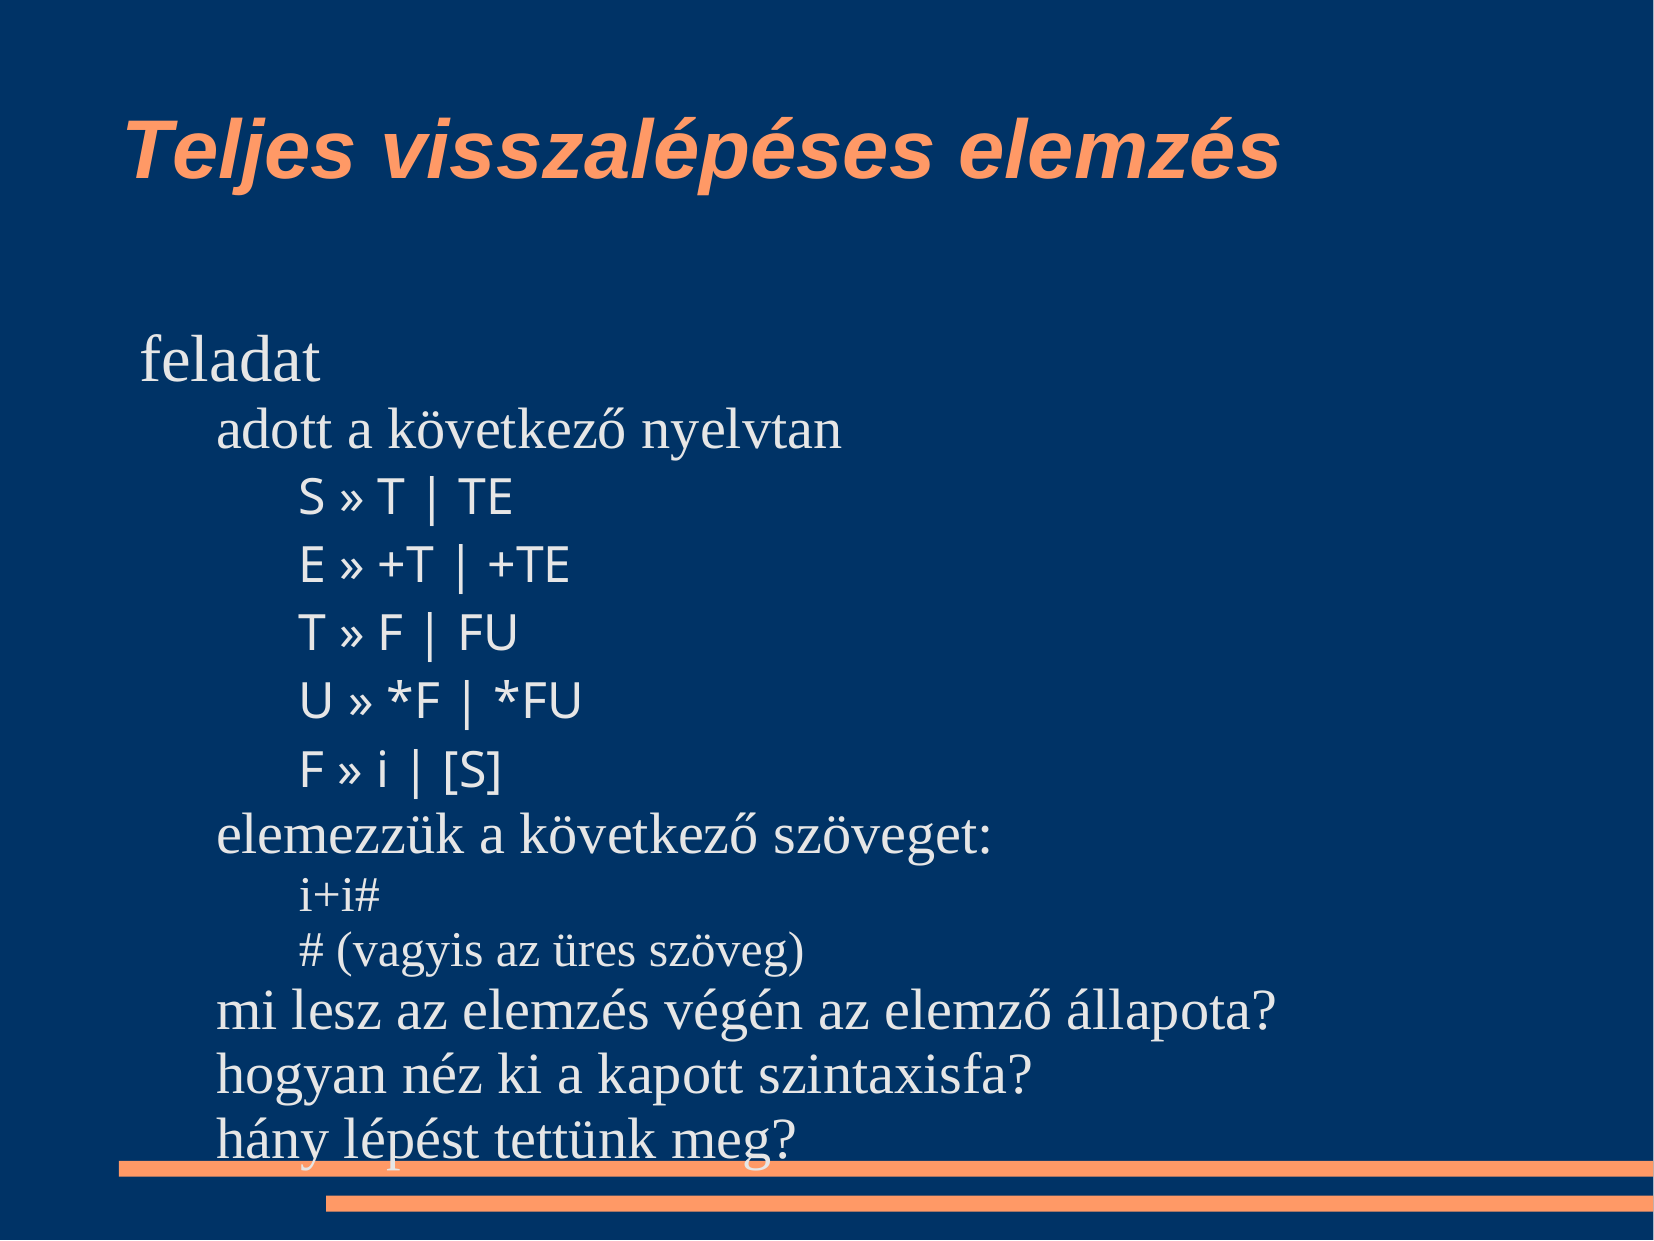

# Teljes visszalépéses elemzés
feladat
adott a következő nyelvtan
S » T | TE
E » +T | +TE
T » F | FU
U » *F | *FU
F » i | [S]
elemezzük a következő szöveget:
i+i#
# (vagyis az üres szöveg)
mi lesz az elemzés végén az elemző állapota?
hogyan néz ki a kapott szintaxisfa?
hány lépést tettünk meg?